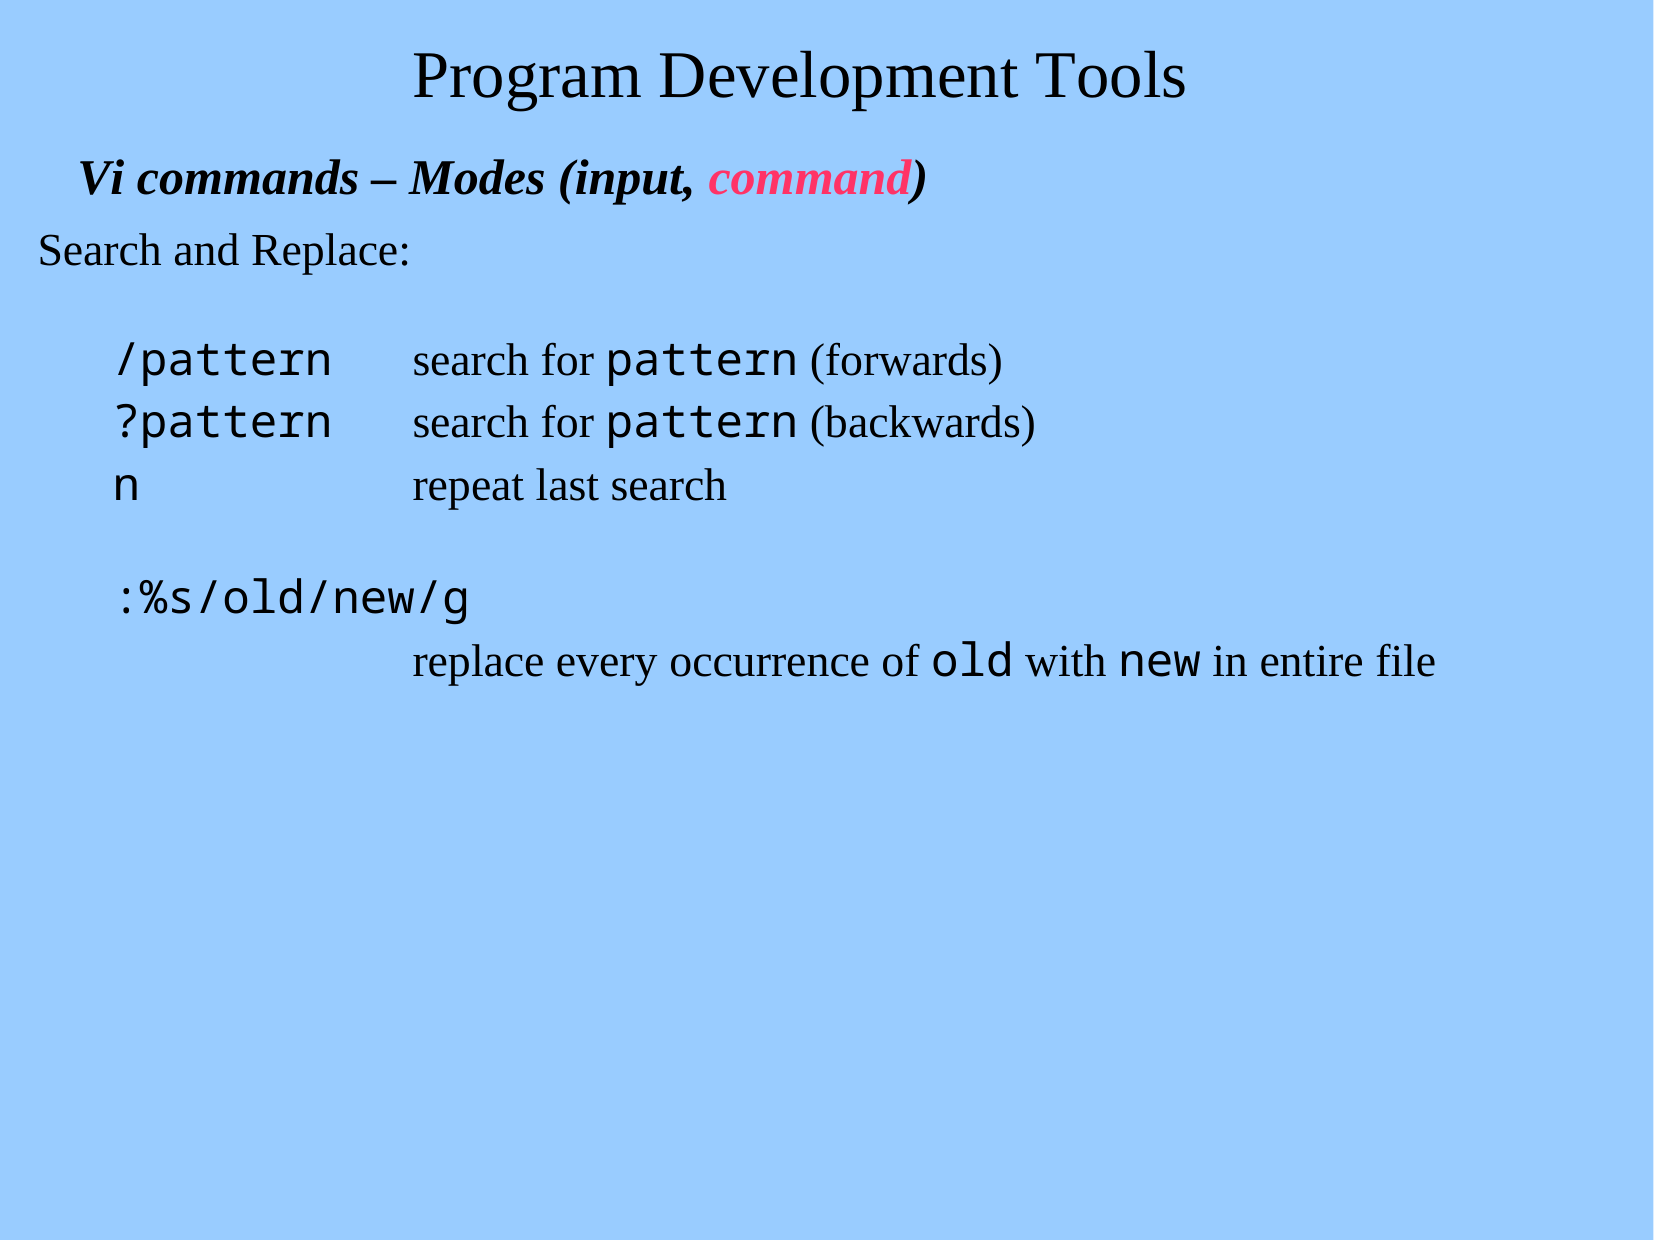

Program Development Tools
Vi commands – Modes (input, command)
Search and Replace:
	/pattern		search for pattern (forwards)
	?pattern		search for pattern (backwards)
	n				repeat last search
	:%s/old/new/g
					replace every occurrence of old with new in entire file